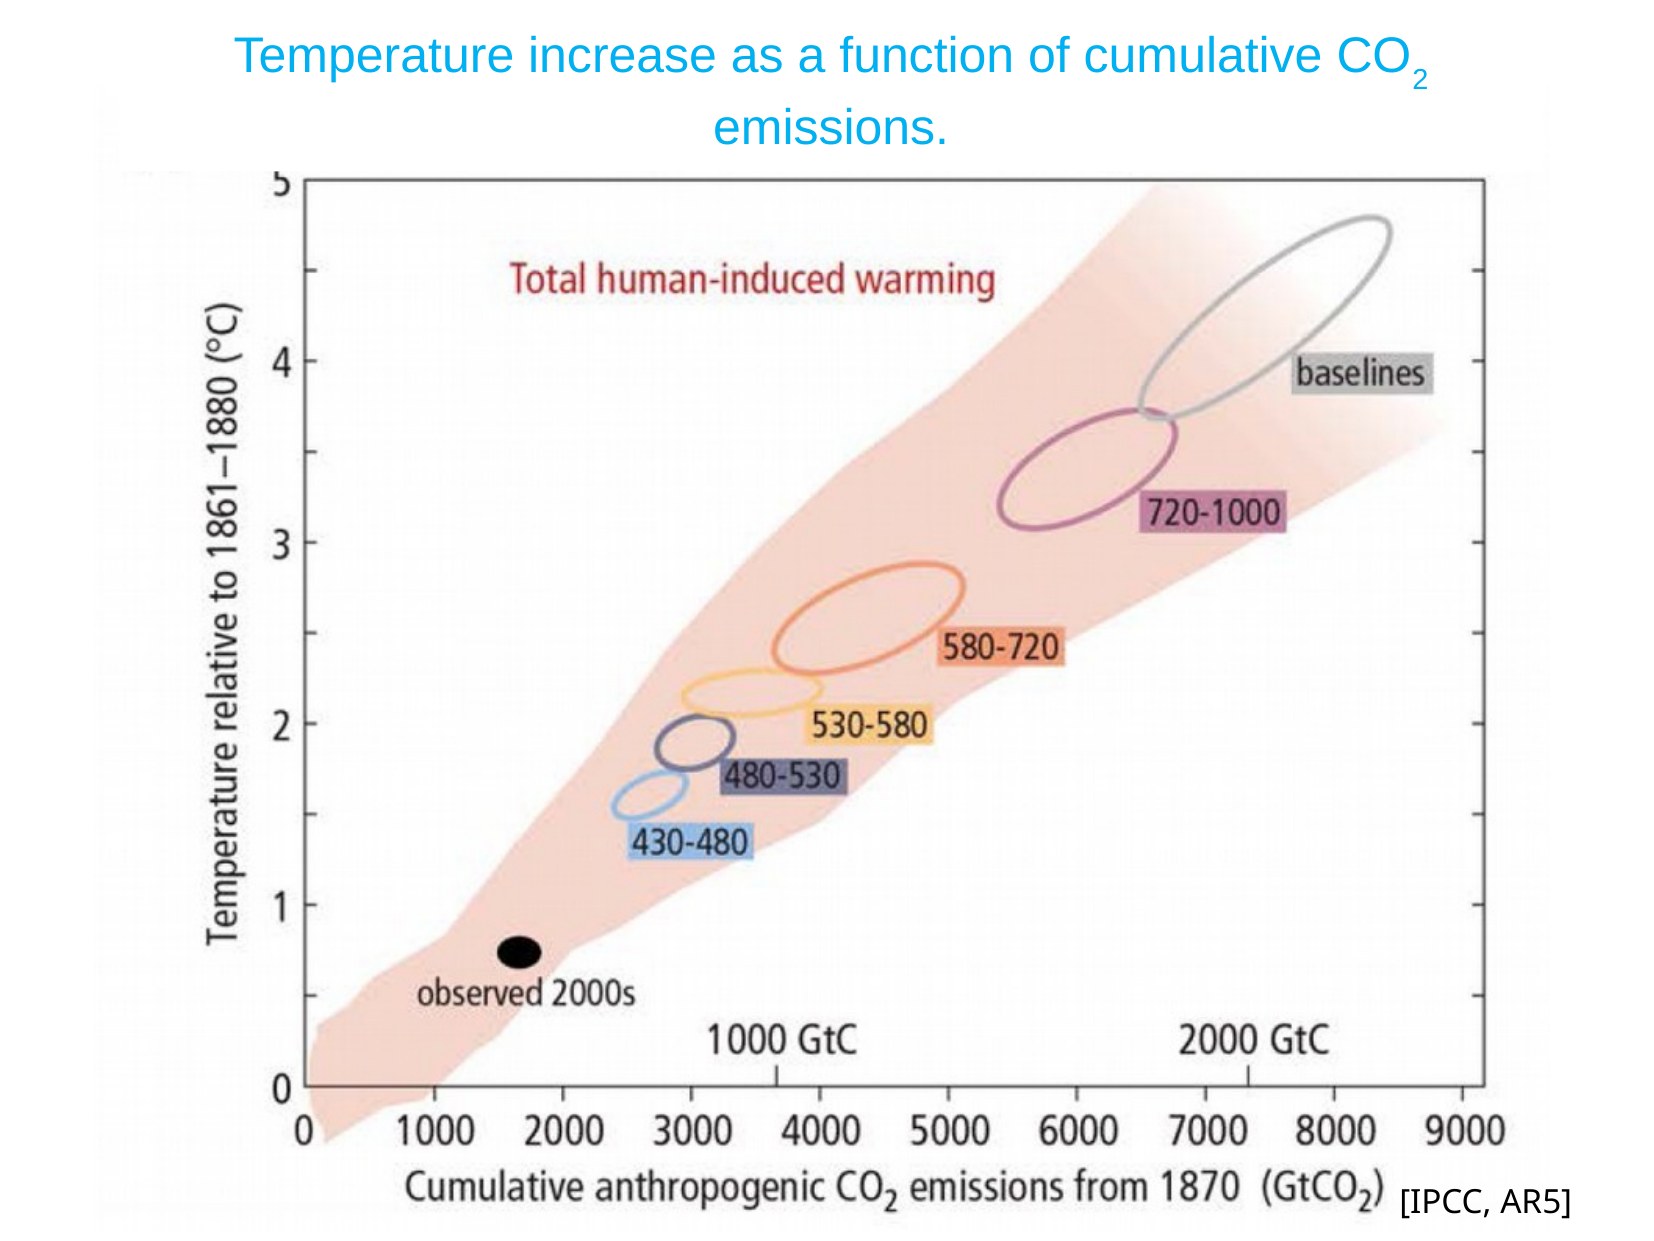

Temperature increase as a function of cumulative CO2 emissions.
[IPCC, AR5]